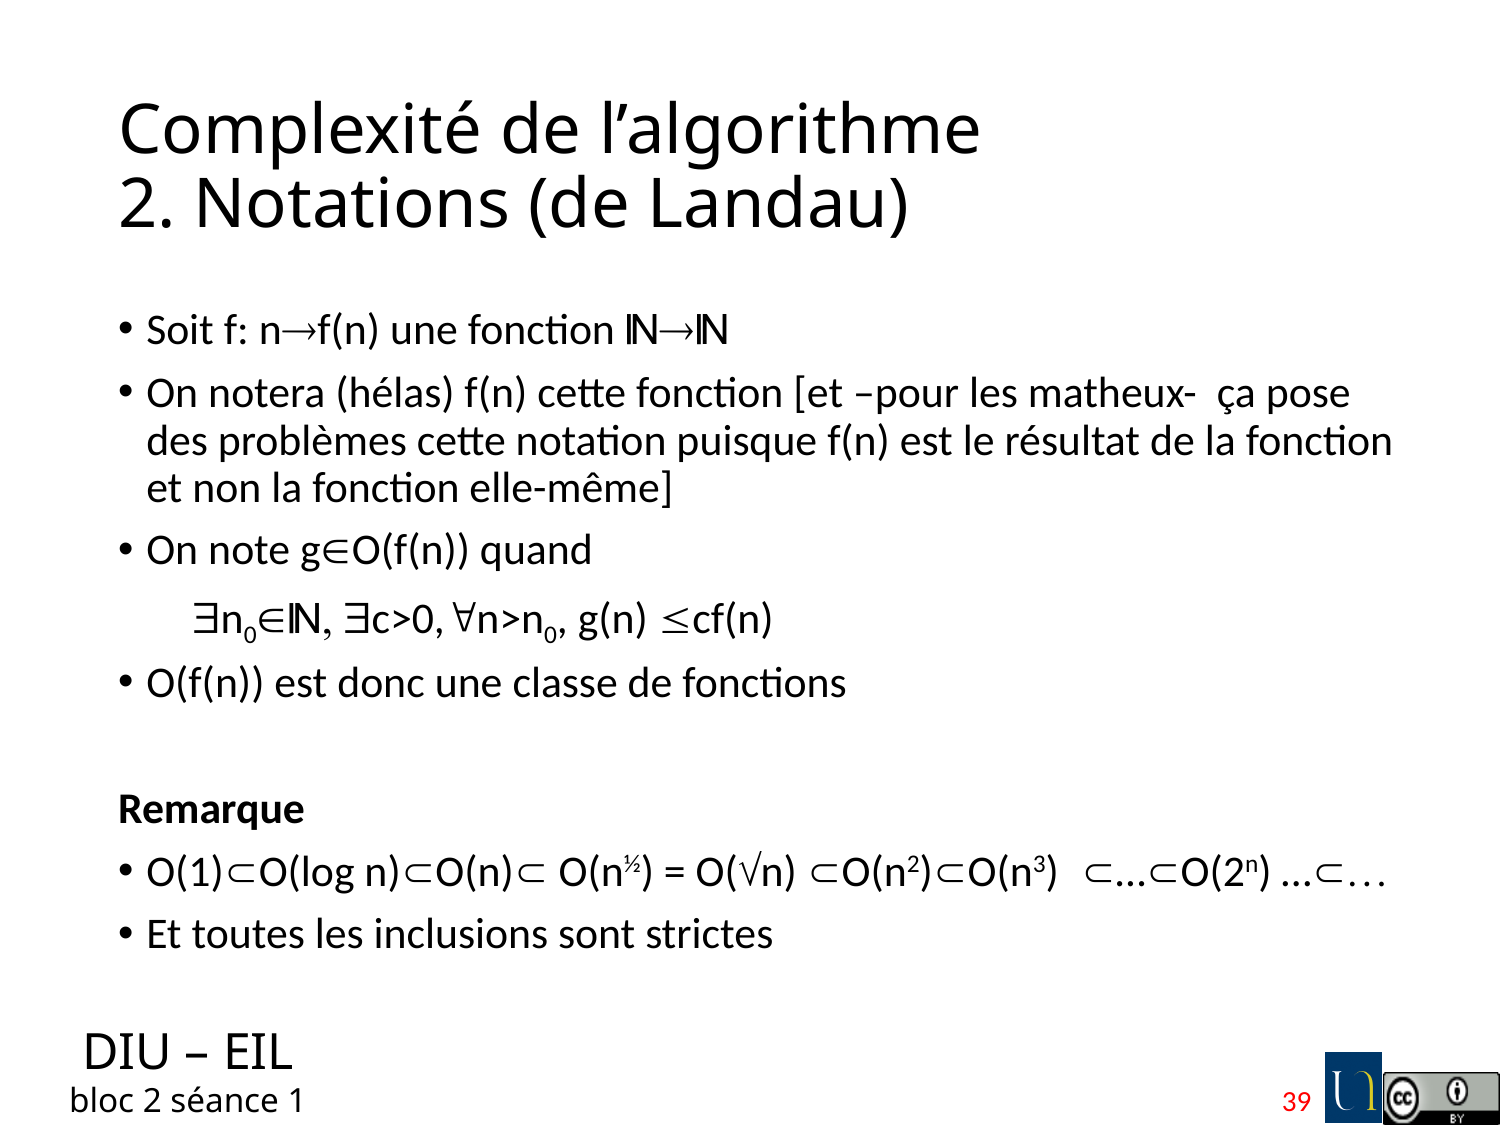

# Complexité de l’algorithme 2. Notations (de Landau)
Soit f: nf(n) une fonction ℕℕ
On notera (hélas) f(n) cette fonction [et –pour les matheux- ça pose des problèmes cette notation puisque f(n) est le résultat de la fonction et non la fonction elle-même]
On note gO(f(n)) quand
	n0ℕ, c>0,n>n0, g(n) cf(n)
O(f(n)) est donc une classe de fonctions
Remarque
O(1)O(log n)O(n) O(n½) = O(n) O(n2)O(n3) …O(2n) ……
Et toutes les inclusions sont strictes